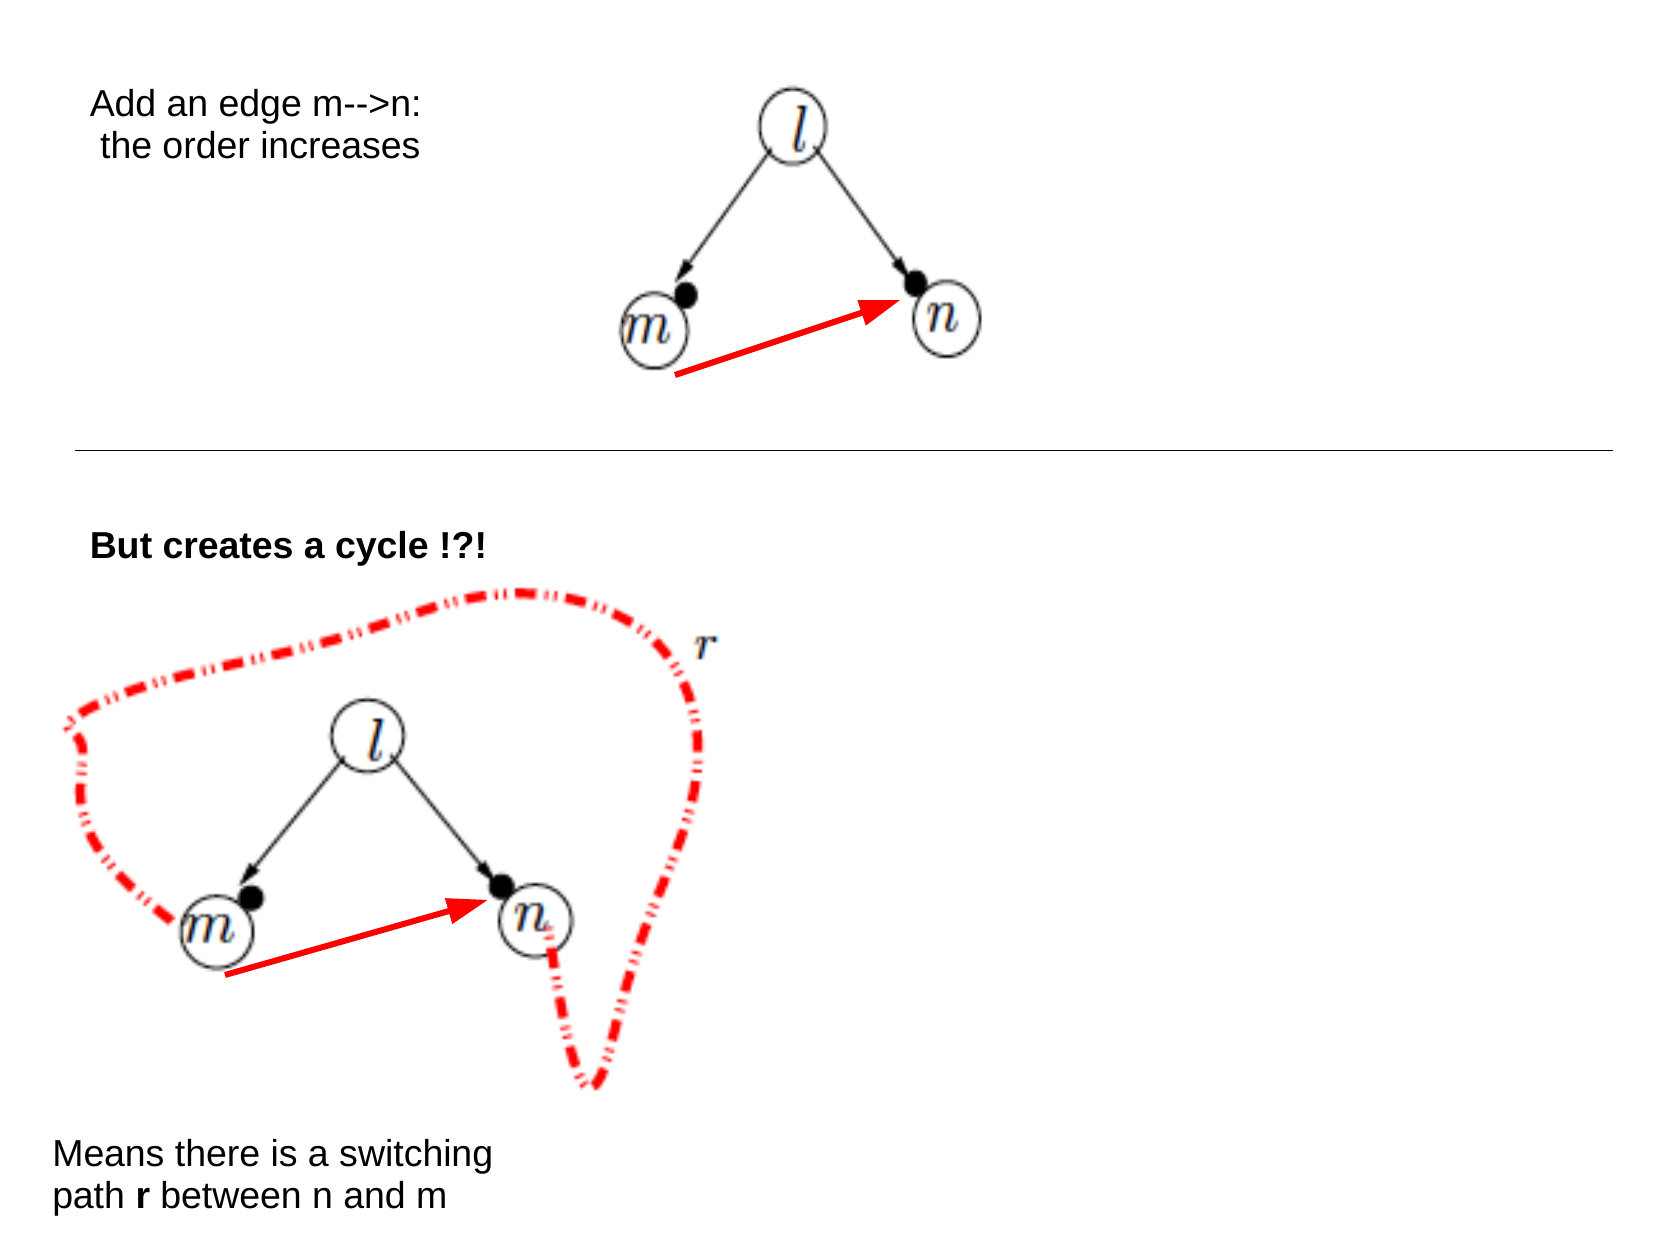

Add an edge m-->n:
 the order increases
But creates a cycle !?!
Means there is a switching path r between n and m